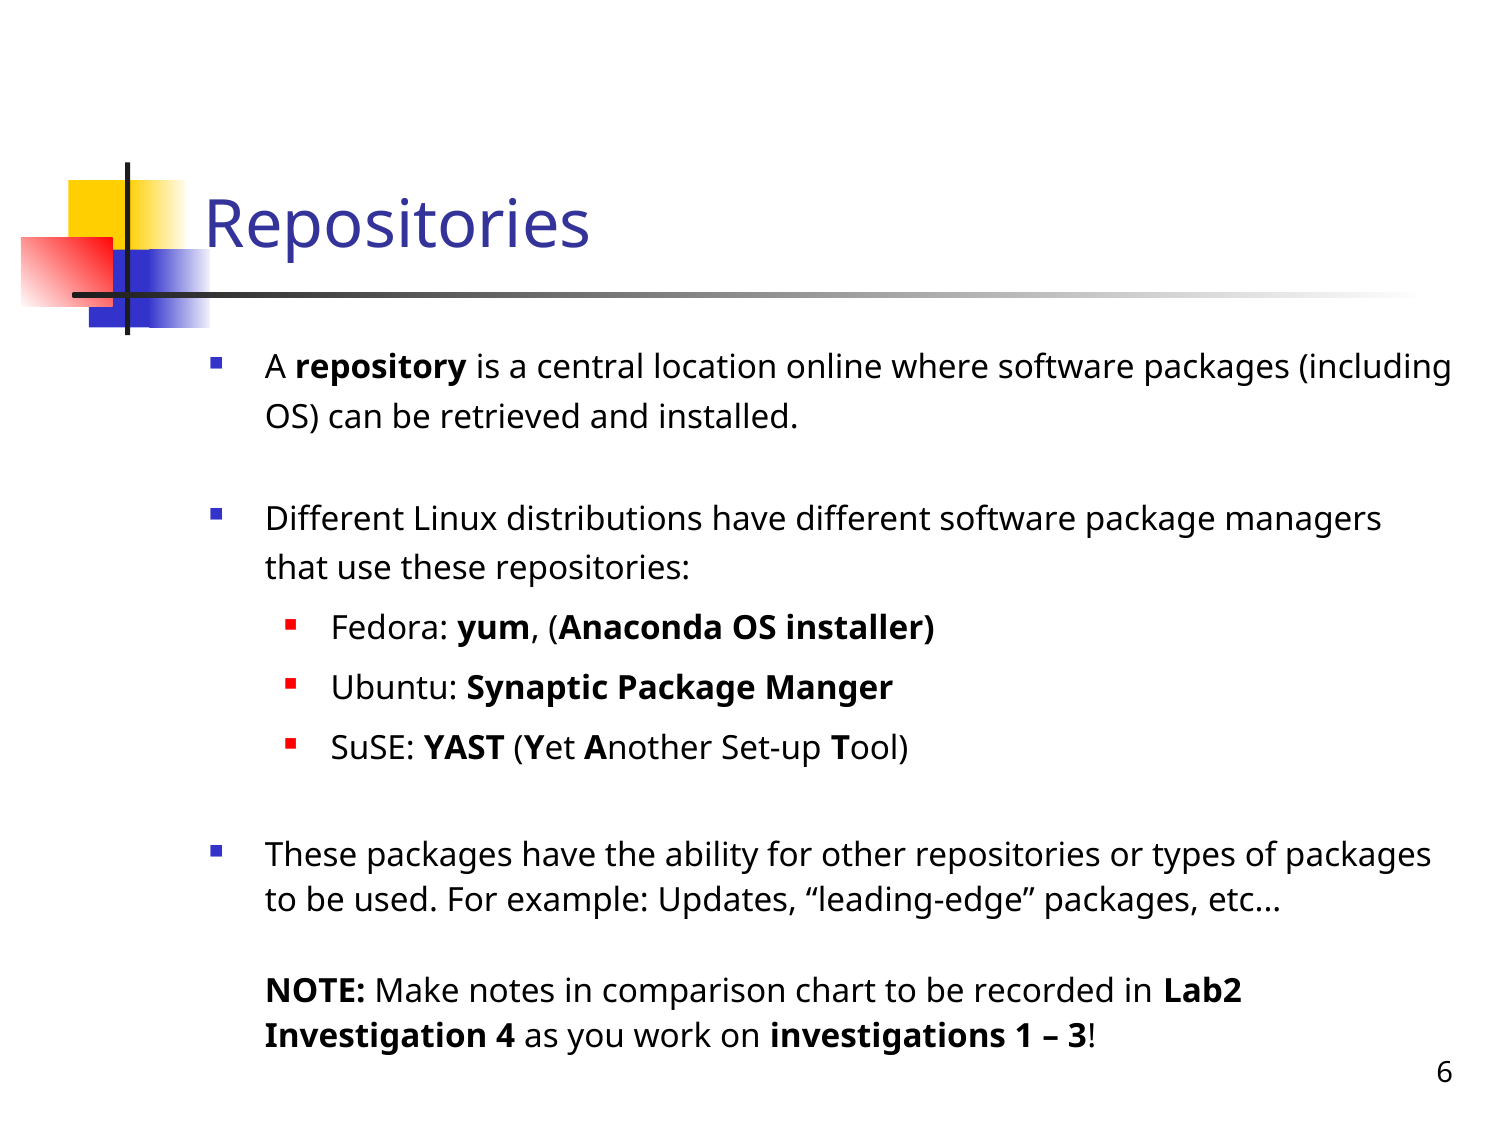

# Repositories
A repository is a central location online where software packages (including OS) can be retrieved and installed.
Different Linux distributions have different software package managers that use these repositories:
Fedora: yum, (Anaconda OS installer)
Ubuntu: Synaptic Package Manger
SuSE: YAST (Yet Another Set-up Tool)
These packages have the ability for other repositories or types of packages to be used. For example: Updates, “leading-edge” packages, etc...
NOTE: Make notes in comparison chart to be recorded in Lab2
Investigation 4 as you work on investigations 1 – 3!
6